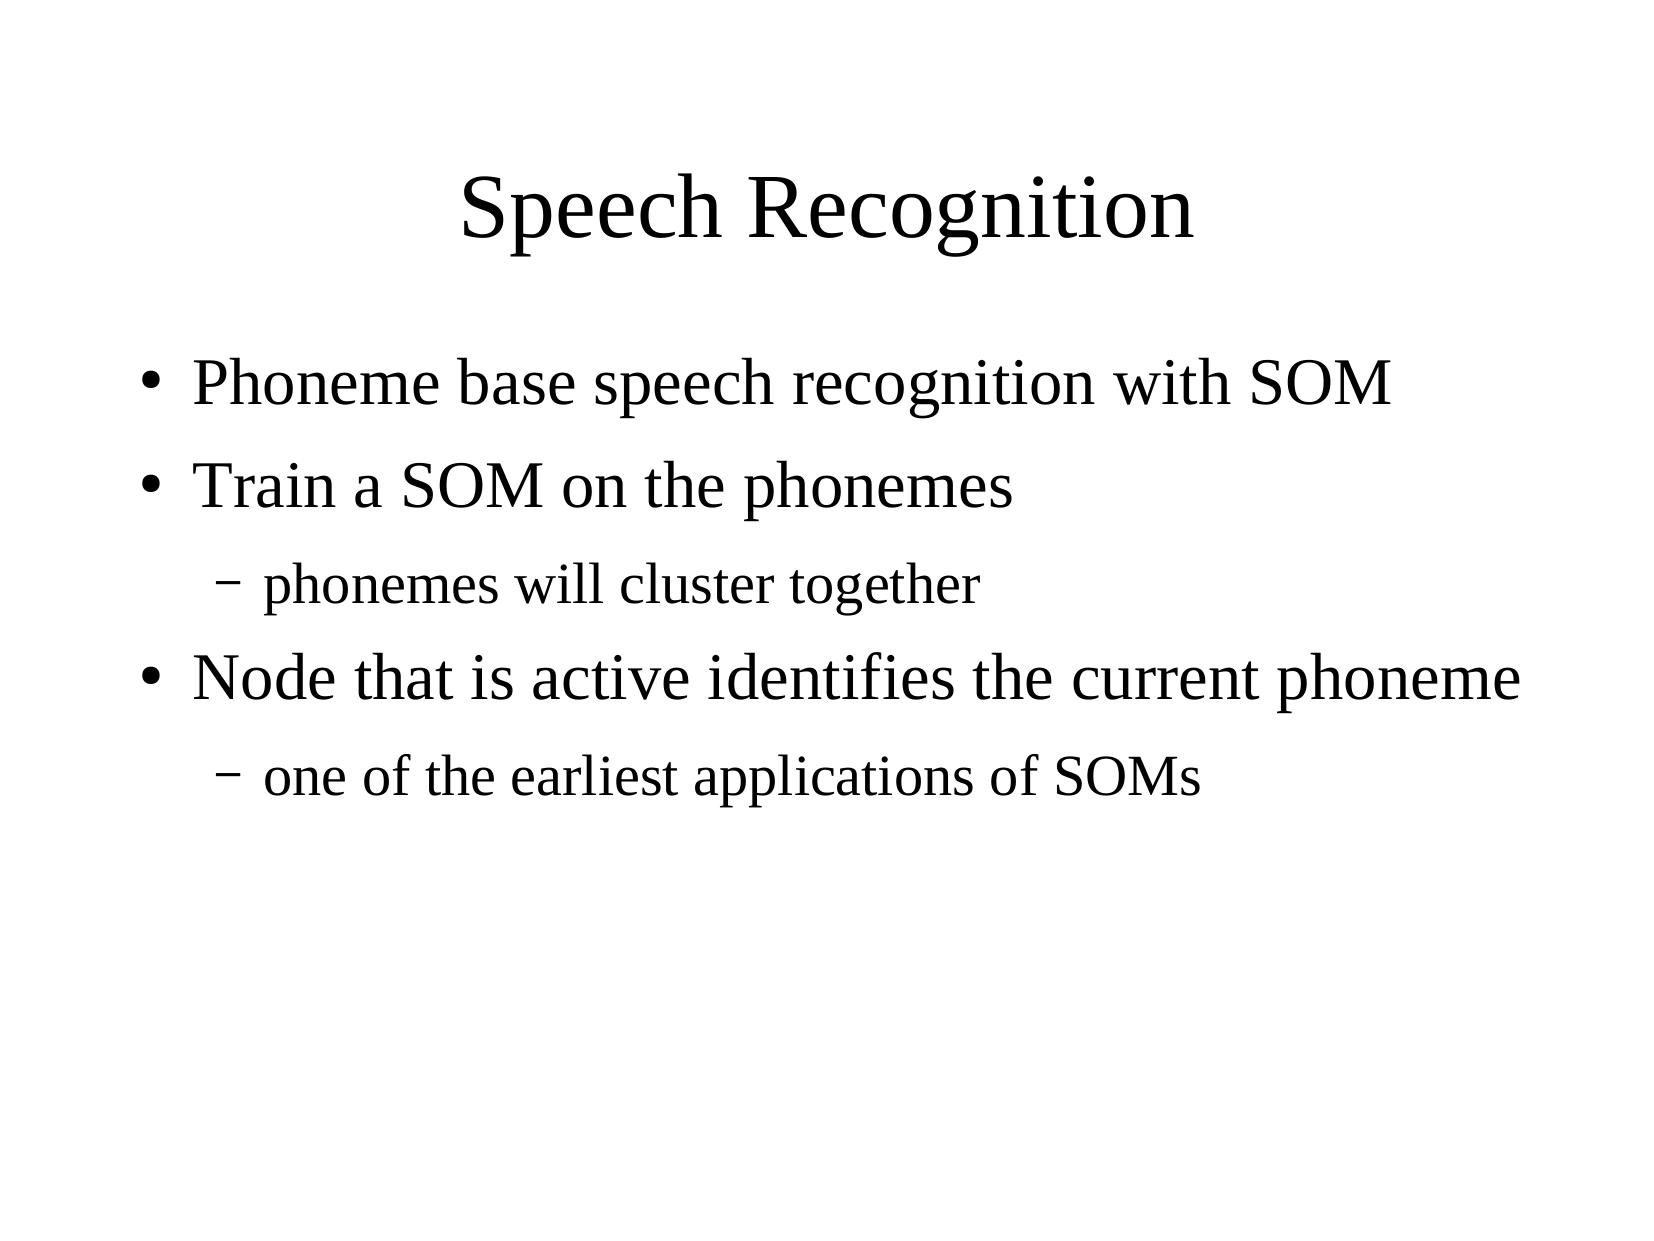

# Speech Recognition
Phoneme base speech recognition with SOM
Train a SOM on the phonemes
phonemes will cluster together
Node that is active identifies the current phoneme
one of the earliest applications of SOMs